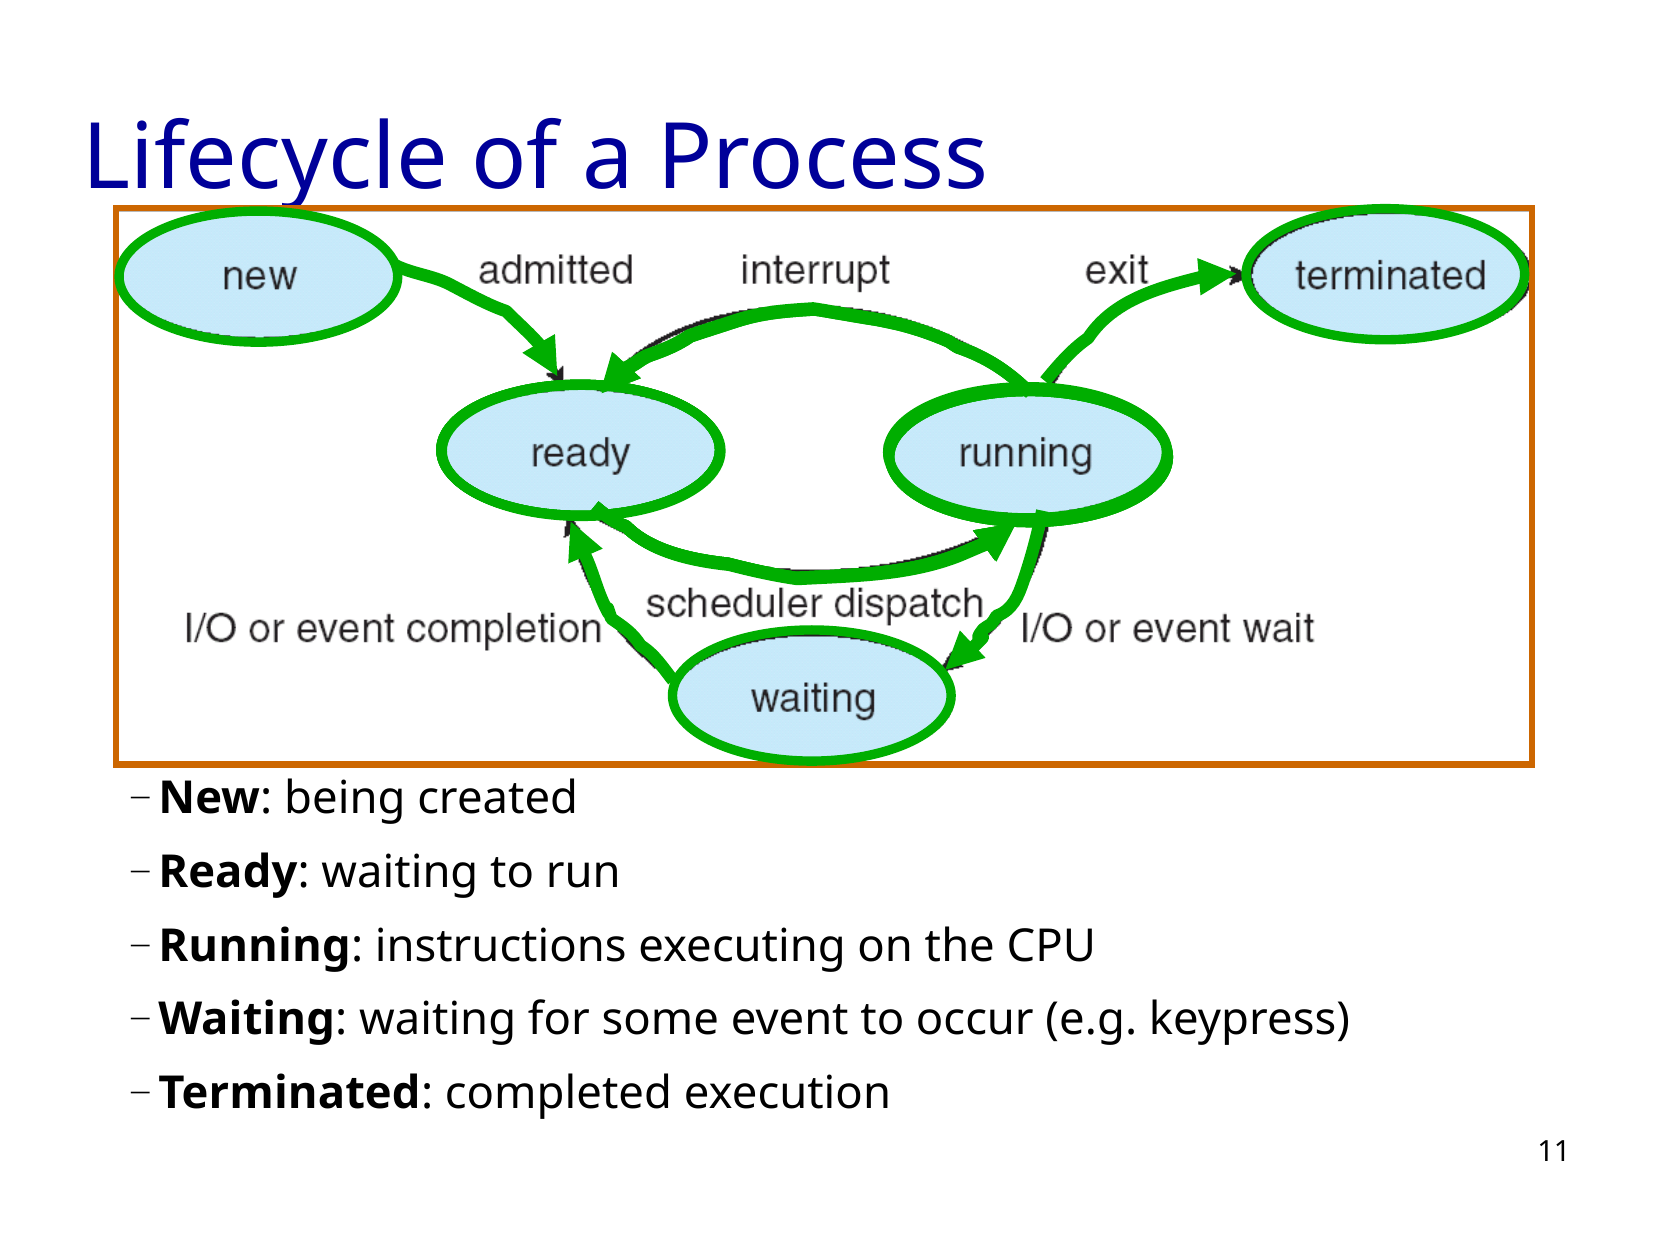

# Lifecycle of a Process
New: being created
Ready: waiting to run
Running: instructions executing on the CPU
Waiting: waiting for some event to occur (e.g. keypress)
Terminated: completed execution
11